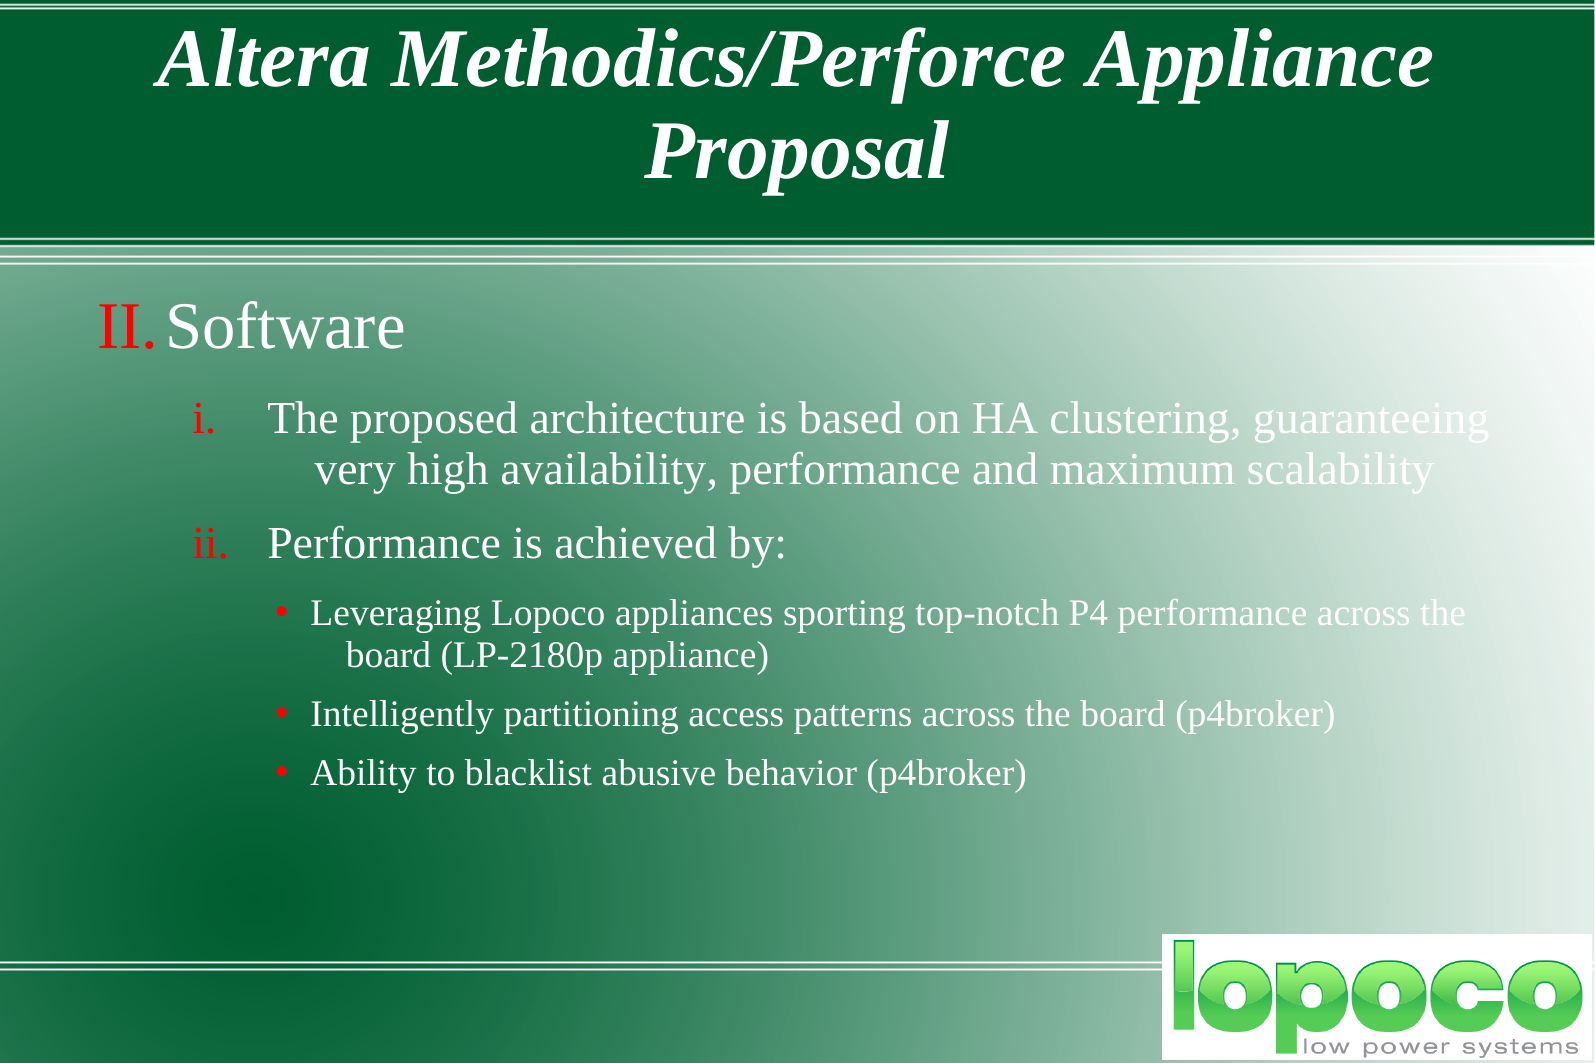

# Altera Methodics/Perforce Appliance Proposal
Software
The proposed architecture is based on HA clustering, guaranteeing very high availability, performance and maximum scalability
Performance is achieved by:
Leveraging Lopoco appliances sporting top-notch P4 performance across the board (LP-2180p appliance)
Intelligently partitioning access patterns across the board (p4broker)
Ability to blacklist abusive behavior (p4broker)